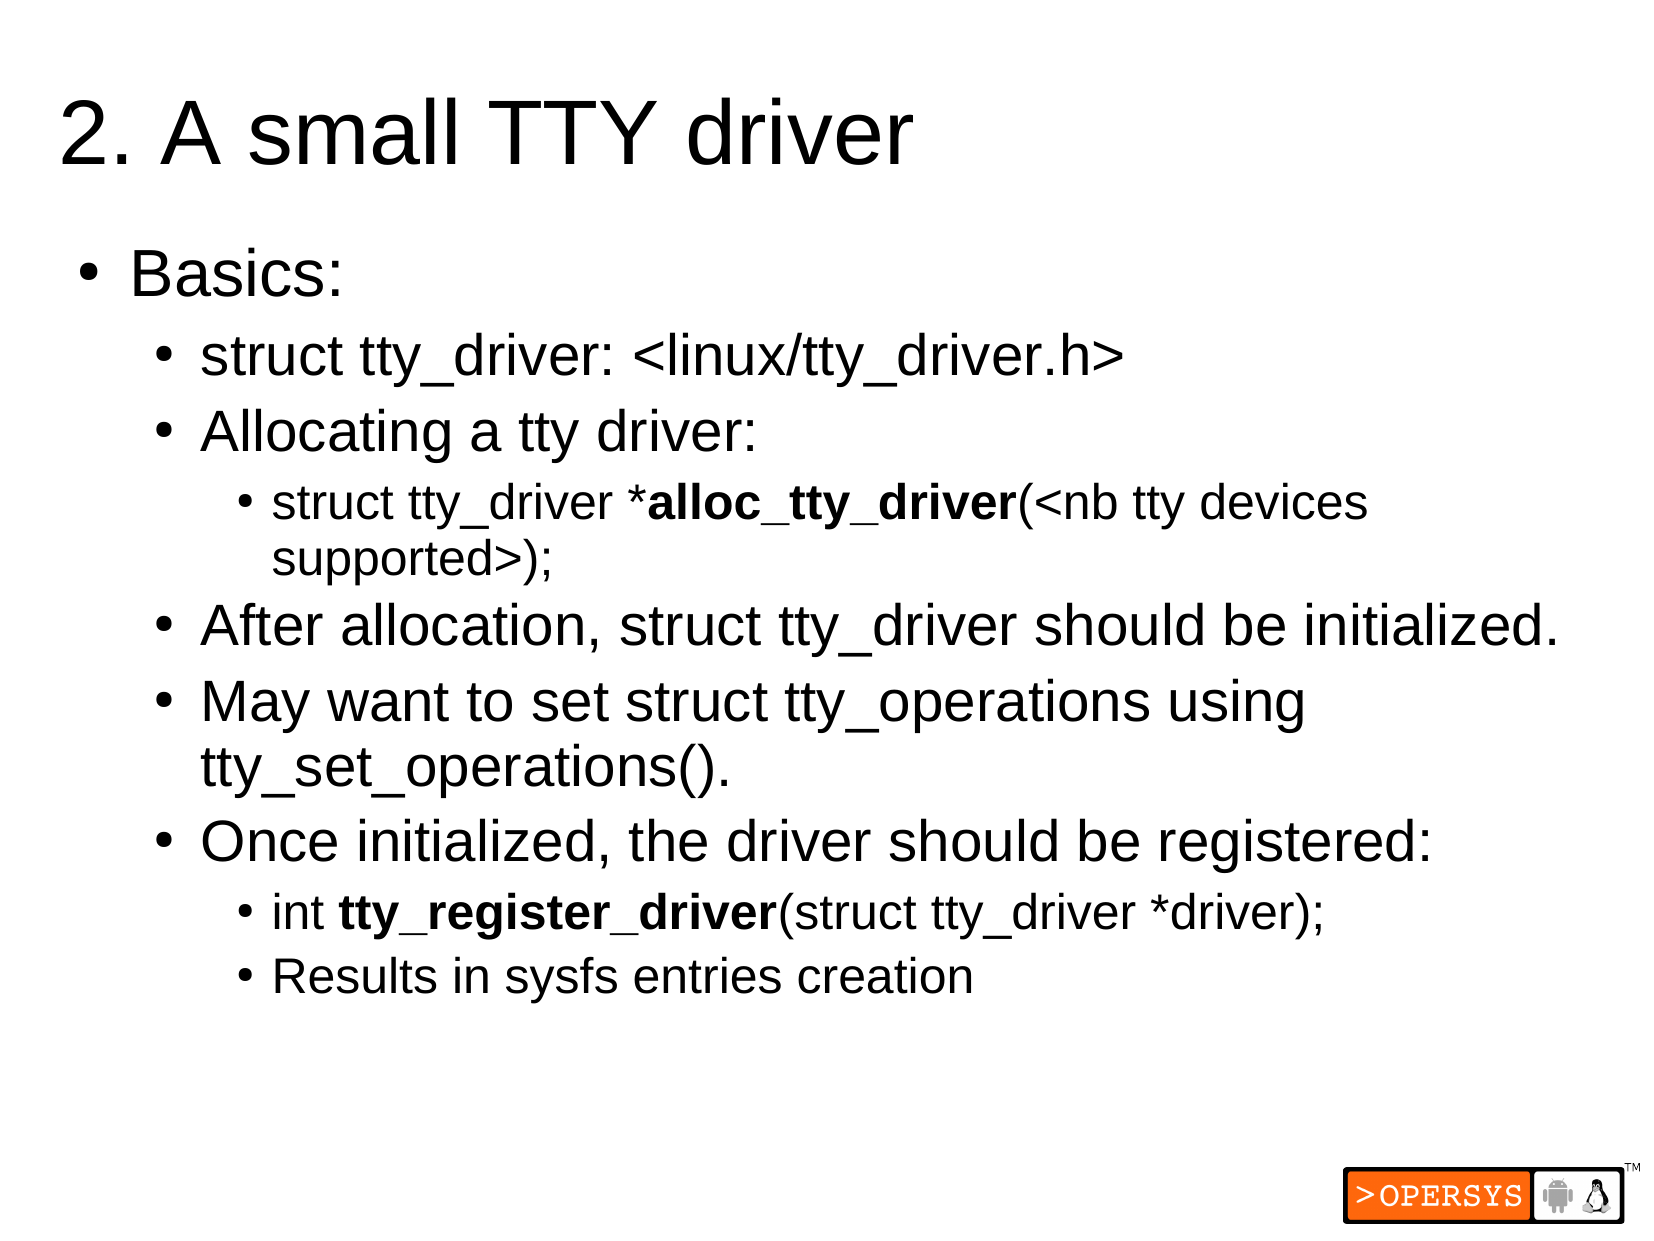

# 2. A small TTY driver
Basics:
struct tty_driver: <linux/tty_driver.h>
Allocating a tty driver:
struct tty_driver *alloc_tty_driver(<nb tty devices supported>);
After allocation, struct tty_driver should be initialized.
May want to set struct tty_operations using tty_set_operations().
Once initialized, the driver should be registered:
int tty_register_driver(struct tty_driver *driver);
Results in sysfs entries creation